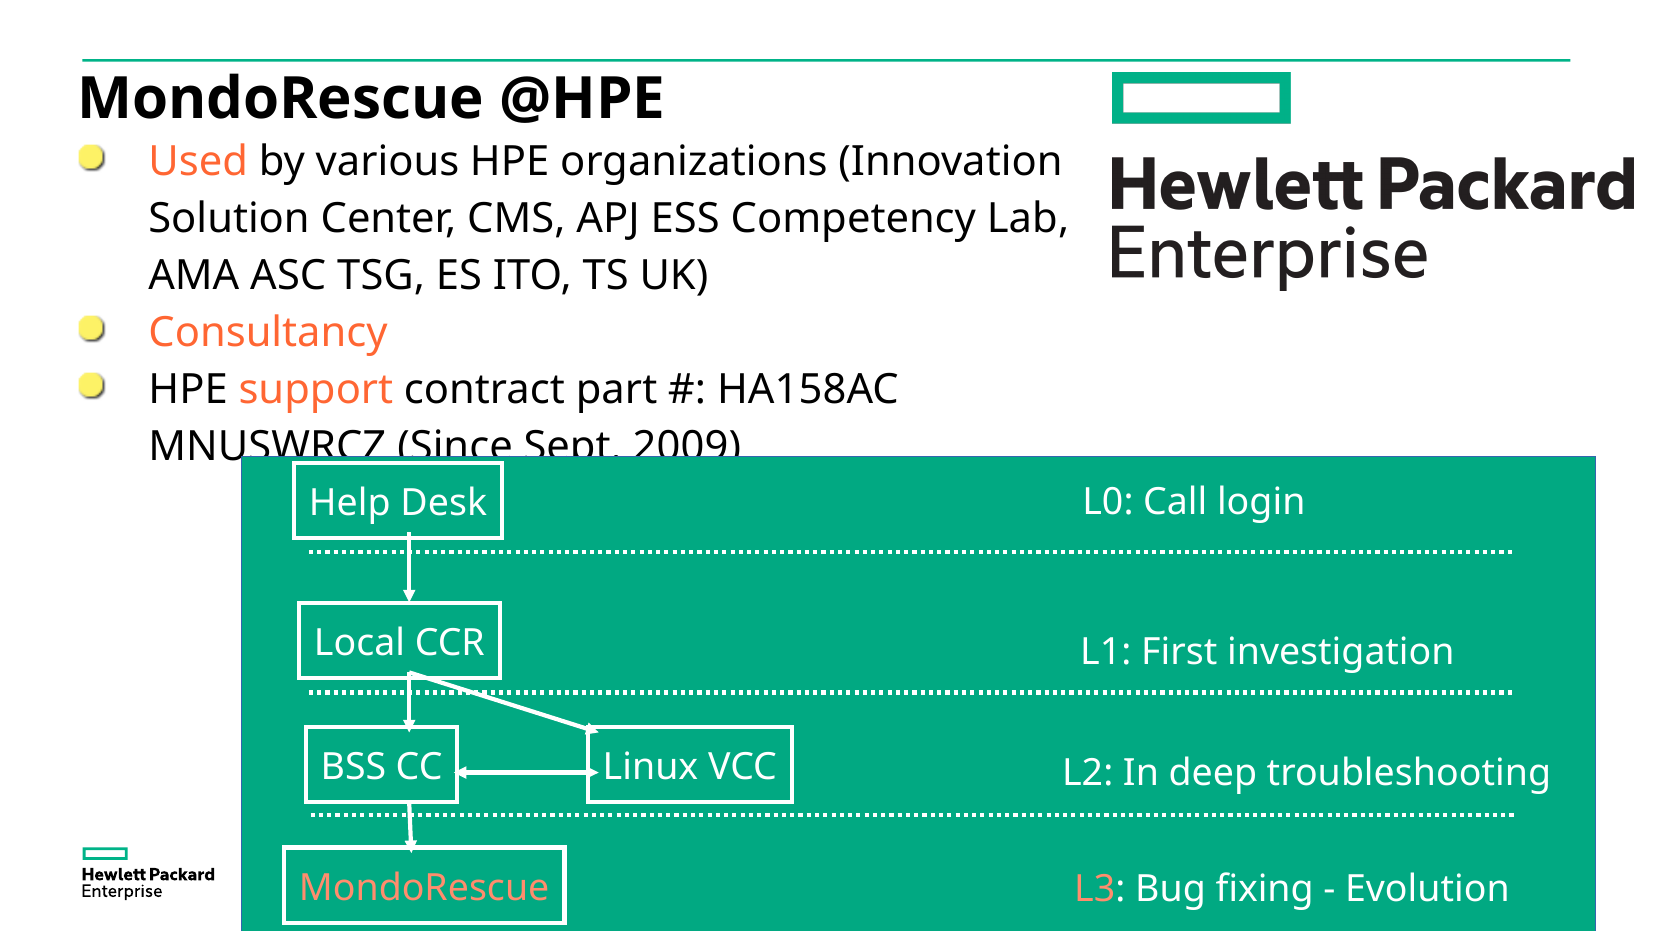

MondoRescue @HPE
Used by various HPE organizations (Innovation Solution Center, CMS, APJ ESS Competency Lab, AMA ASC TSG, ES ITO, TS UK)
Consultancy
HPE support contract part #: HA158AC MNUSWRCZ (Since Sept. 2009)
L0: Call login
Help Desk
Local CCR
L1: First investigation
BSS CC
Linux VCC
L2: In deep troubleshooting
MondoRescue
L3: Bug fixing - Evolution